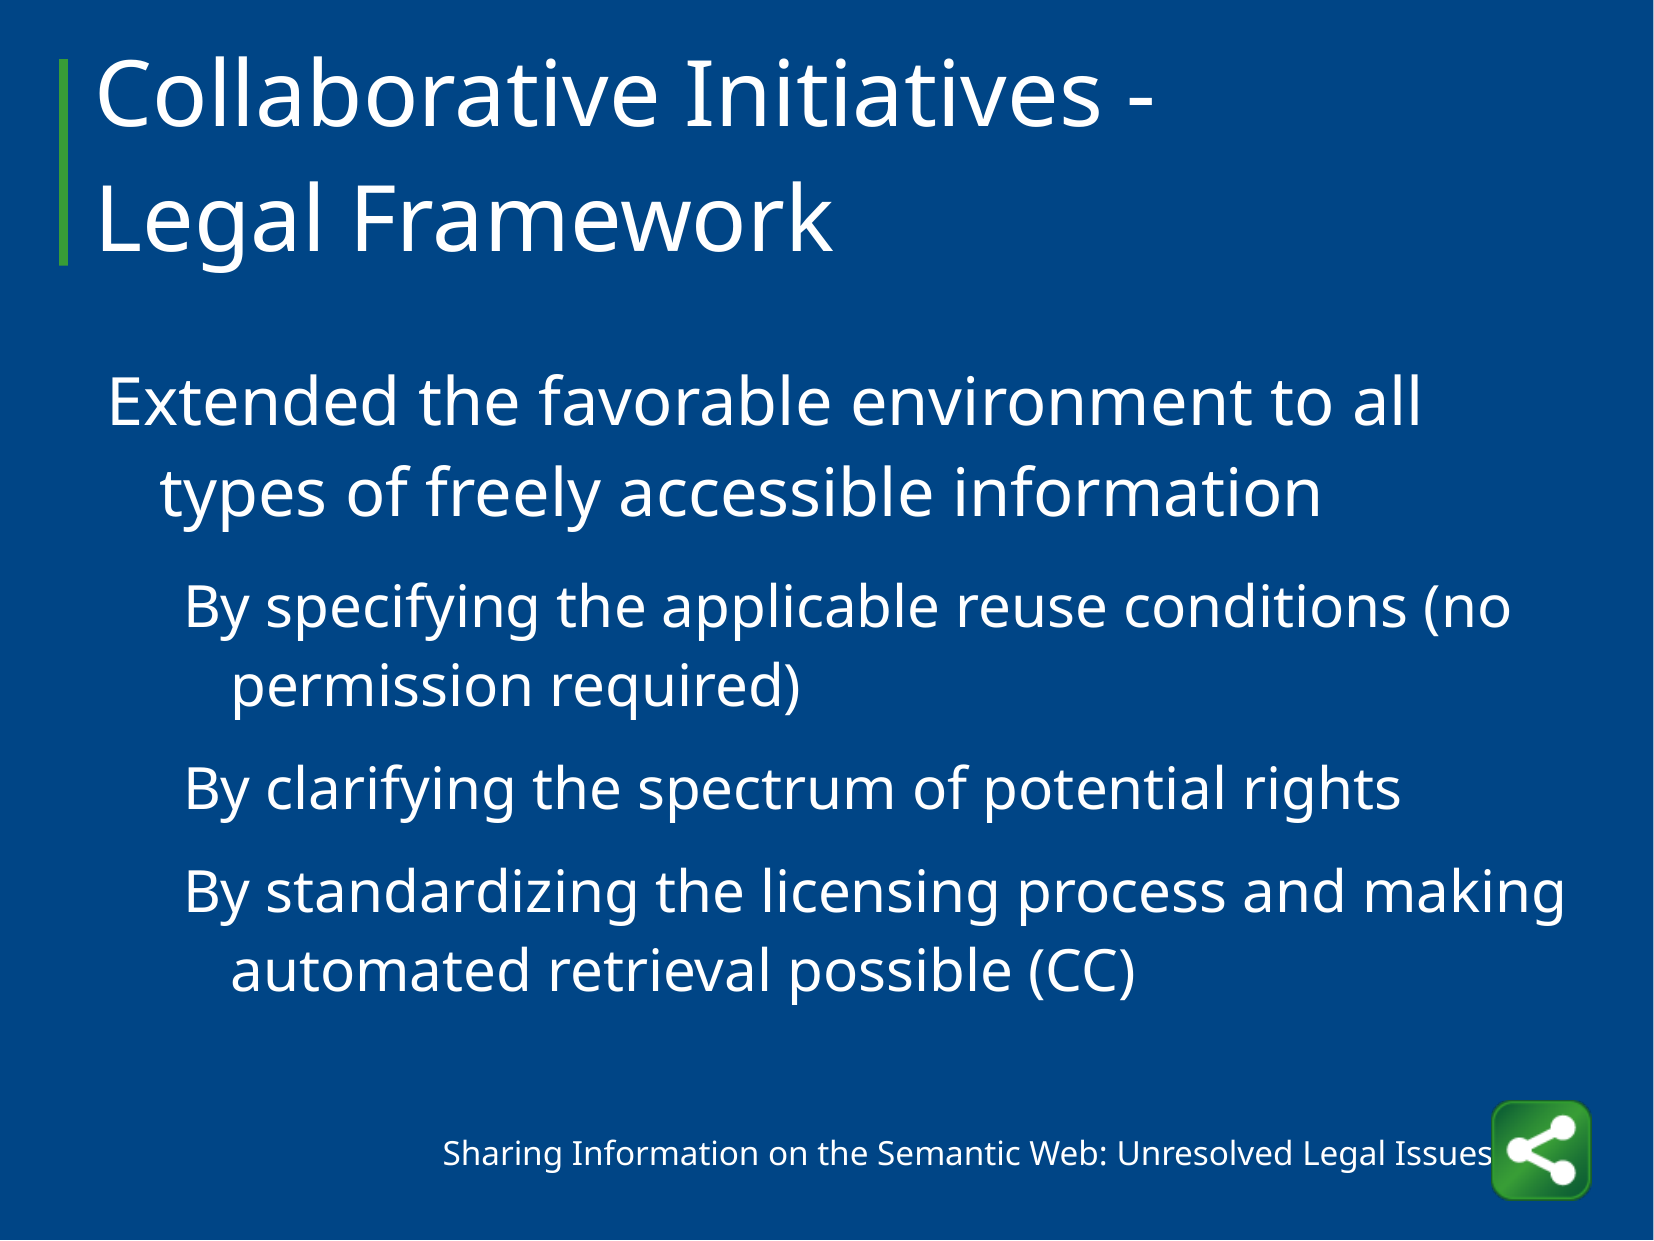

# Collaborative Initiatives - Legal Framework
Extended the favorable environment to all types of freely accessible information
By specifying the applicable reuse conditions (no permission required)
By clarifying the spectrum of potential rights
By standardizing the licensing process and making automated retrieval possible (CC)